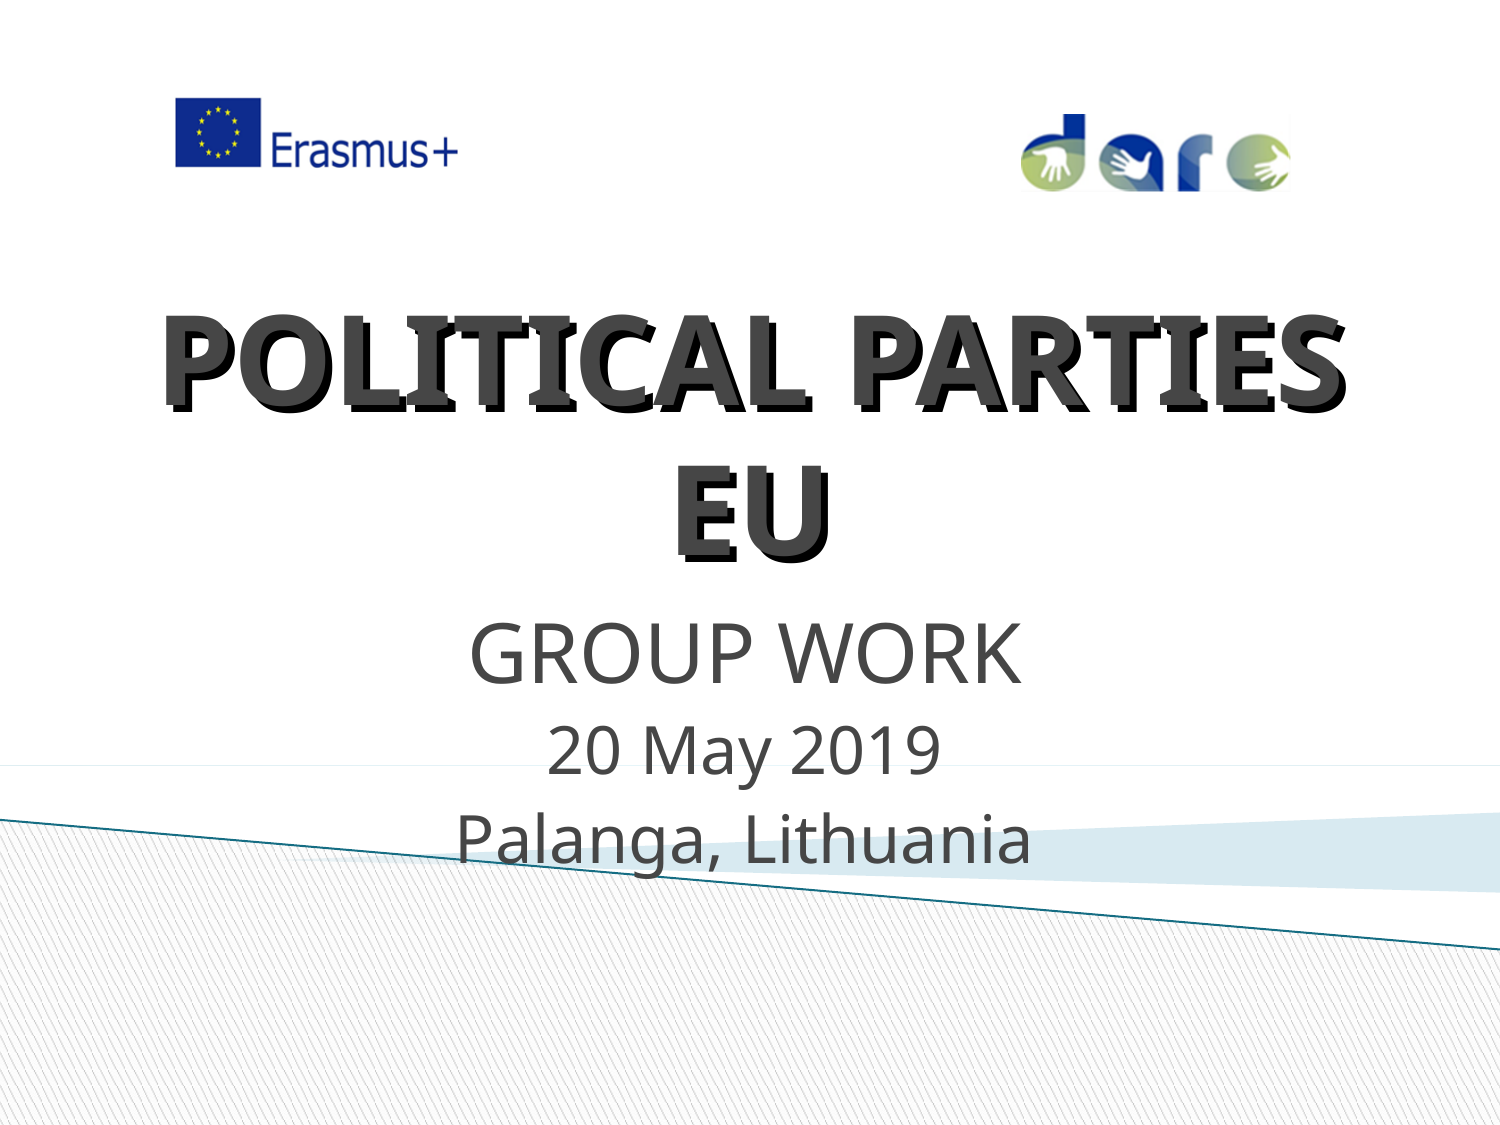

# POLITICAL PARTIES EU
GROUP WORK
20 May 2019
Palanga, Lithuania